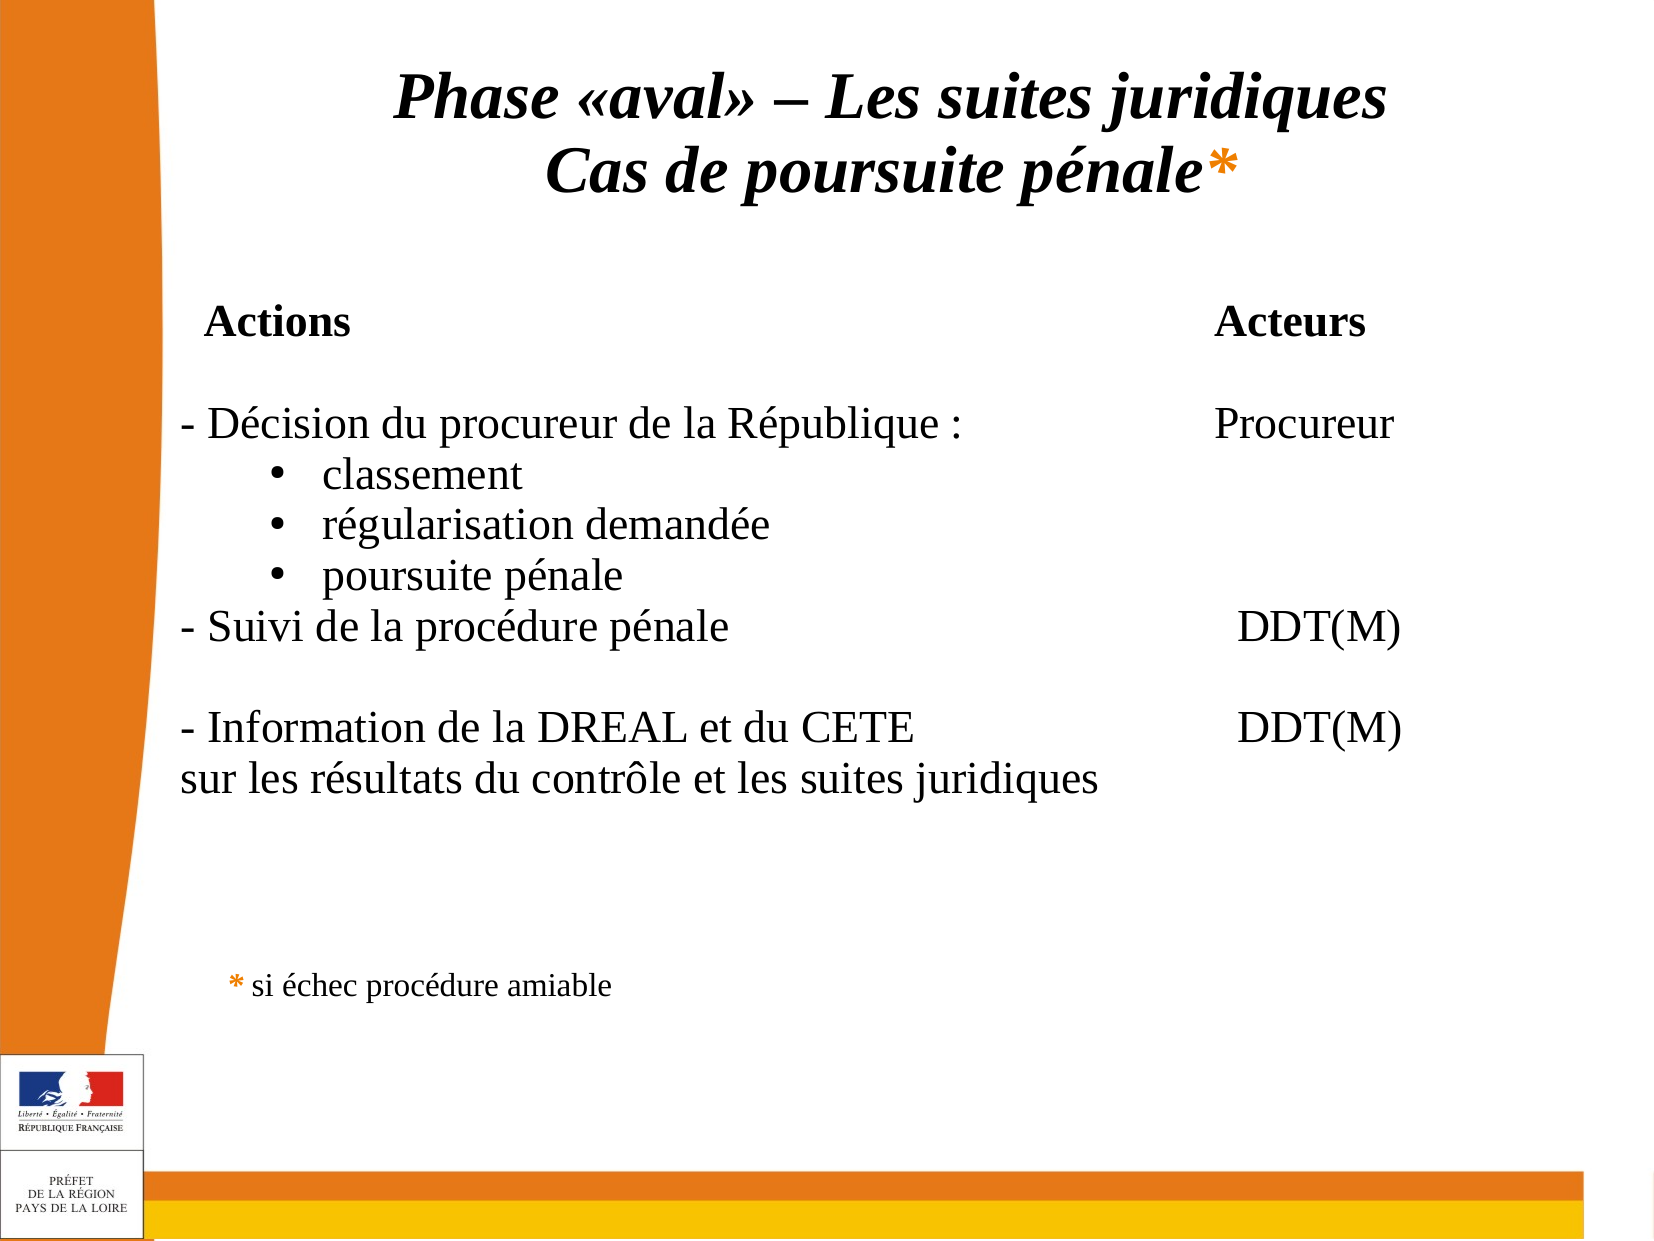

# Phase «aval» – Les suites juridiques Cas de poursuite pénale*
 Actions 												Acteurs
- Décision du procureur de la République :	 			Procureur
classement
régularisation demandée
poursuite pénale
- Suivi de la procédure pénale 							 DDT(M)
- Information de la DREAL et du CETE DDT(M)
sur les résultats du contrôle et les suites juridiques
 * si échec procédure amiable
si